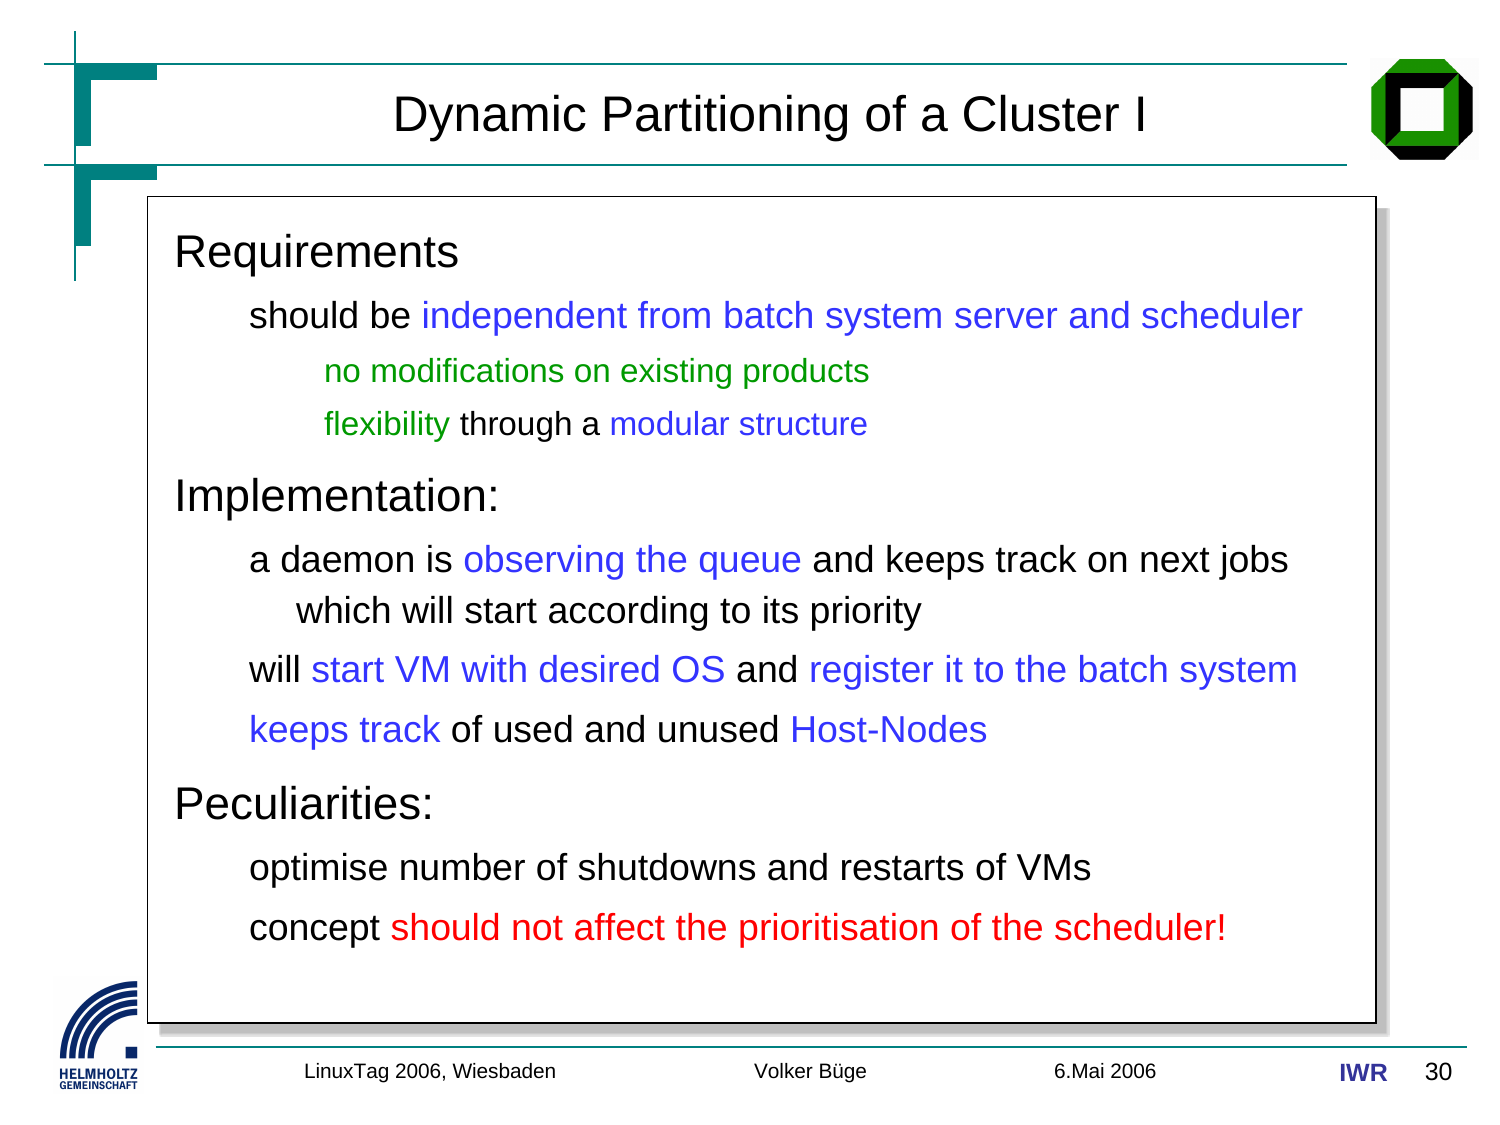

# Dynamic Partitioning of a Cluster I
Requirements
should be independent from batch system server and scheduler
no modifications on existing products
flexibility through a modular structure
Implementation:
a daemon is observing the queue and keeps track on next jobs which will start according to its priority
will start VM with desired OS and register it to the batch system
keeps track of used and unused Host-Nodes
Peculiarities:
optimise number of shutdowns and restarts of VMs
concept should not affect the prioritisation of the scheduler!
30